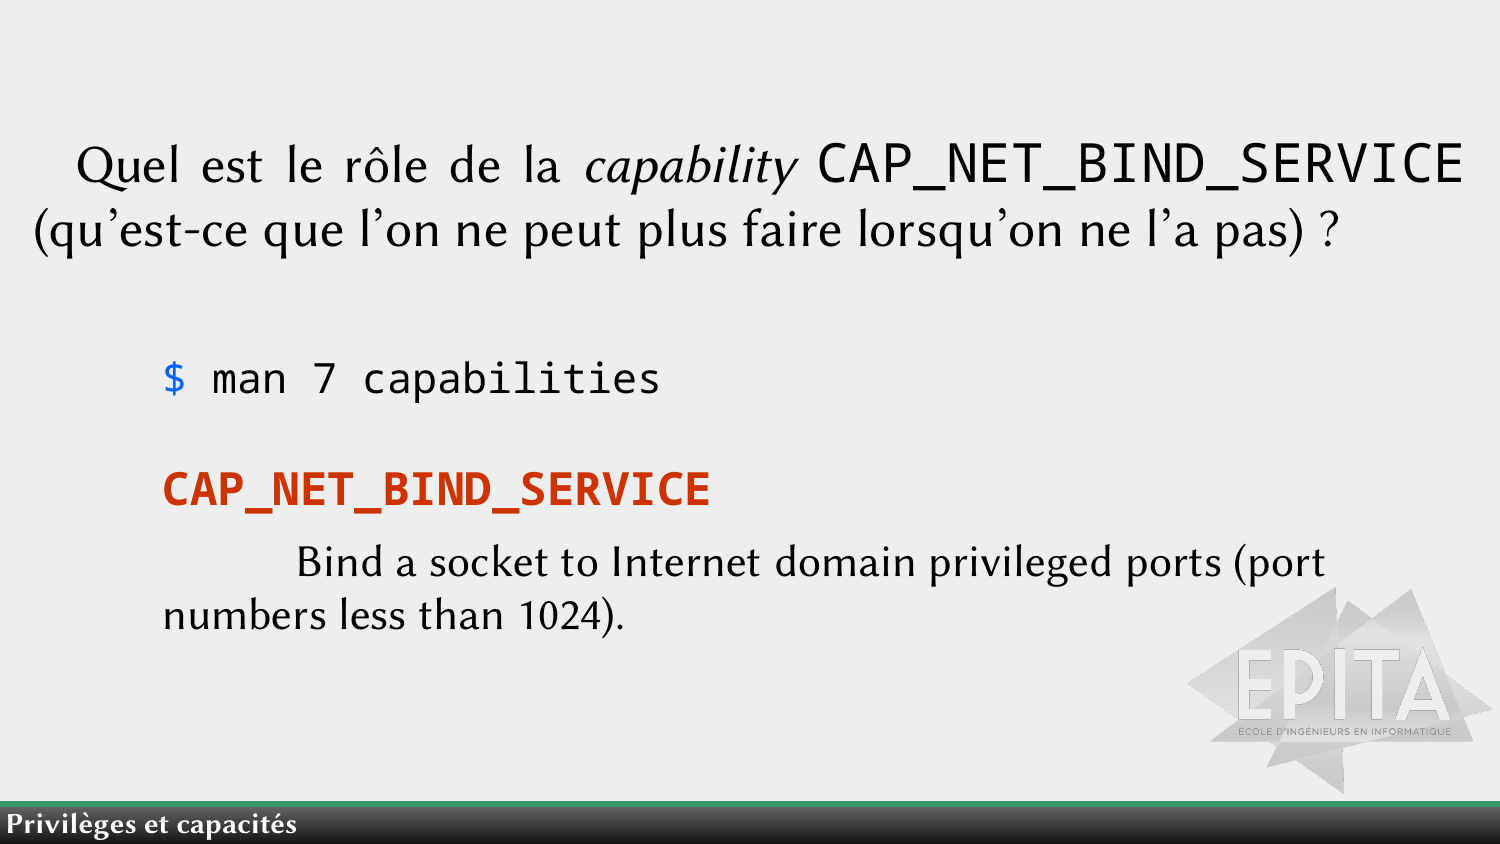

Quel est le rôle de la capability CAP_NET_BIND_SERVICE (qu’est-ce que l’on ne peut plus faire lorsqu’on ne l’a pas) ?
$ man 7 capabilities
CAP_NET_BIND_SERVICE
 Bind a socket to Internet domain privileged ports (port numbers less than 1024).
# Privilèges et capacités